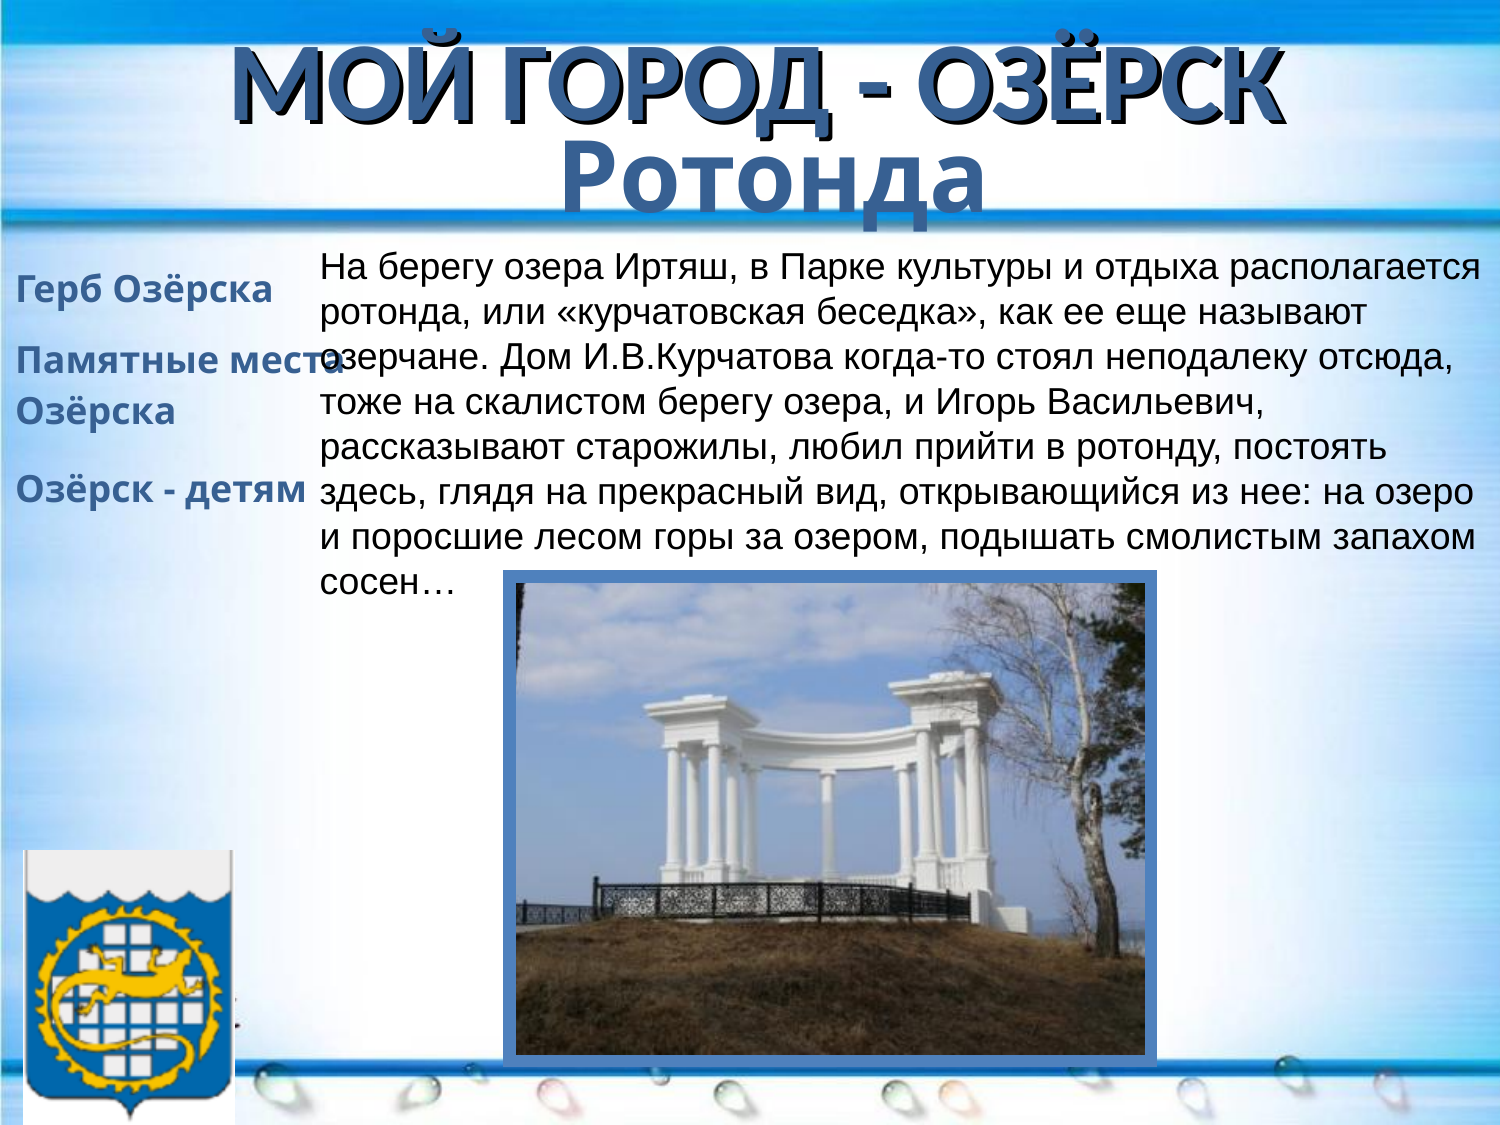

Мой город - Озёрск
Ротонда
На берегу озера Иртяш, в Парке культуры и отдыха располагается ротонда, или «курчатовская беседка», как ее еще называют озерчане. Дом И.В.Курчатова когда-то стоял неподалеку отсюда, тоже на скалистом берегу озера, и Игорь Васильевич, рассказывают старожилы, любил прийти в ротонду, постоять здесь, глядя на прекрасный вид, открывающийся из нее: на озеро и поросшие лесом горы за озером, подышать смолистым запахом сосен…
Герб Озёрска
Памятные места
Озёрска
Озёрск - детям